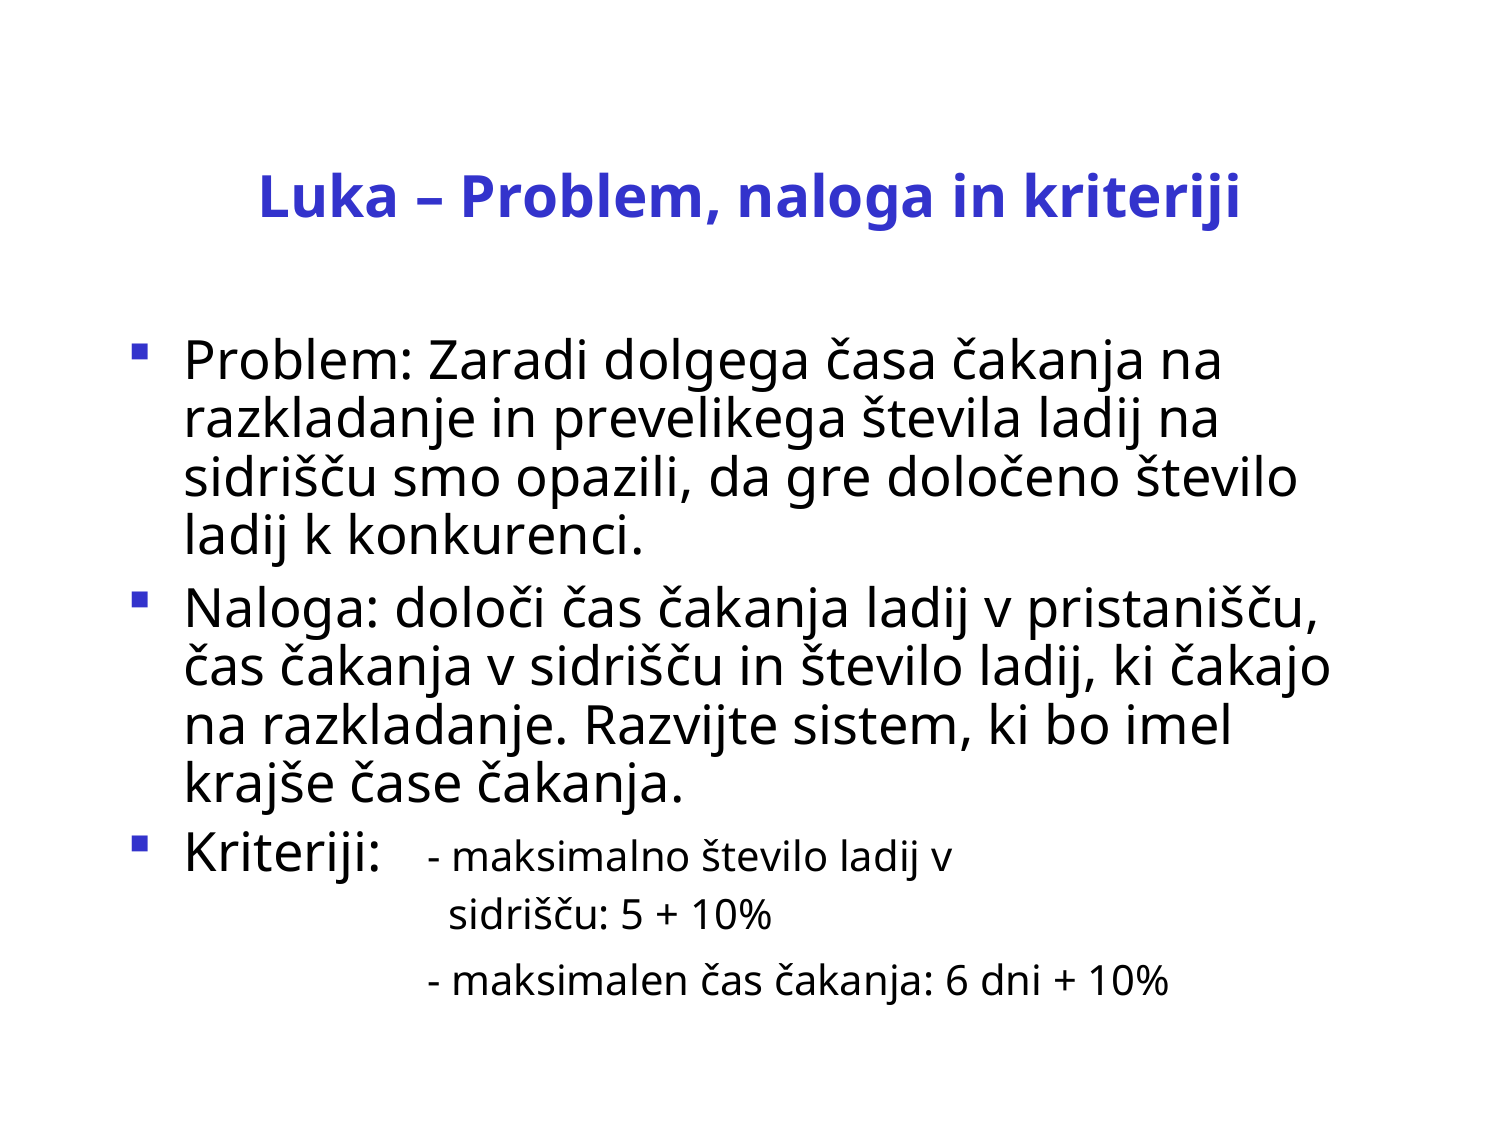

# Luka – Problem, naloga in kriteriji
Problem: Zaradi dolgega časa čakanja na razkladanje in prevelikega števila ladij na sidrišču smo opazili, da gre določeno število ladij k konkurenci.
Naloga: določi čas čakanja ladij v pristanišču, čas čakanja v sidrišču in število ladij, ki čakajo na razkladanje. Razvijte sistem, ki bo imel krajše čase čakanja.
Kriteriji:	- maksimalno število ladij v
			 sidrišču: 5 + 10%
			- maksimalen čas čakanja: 6 dni + 10%